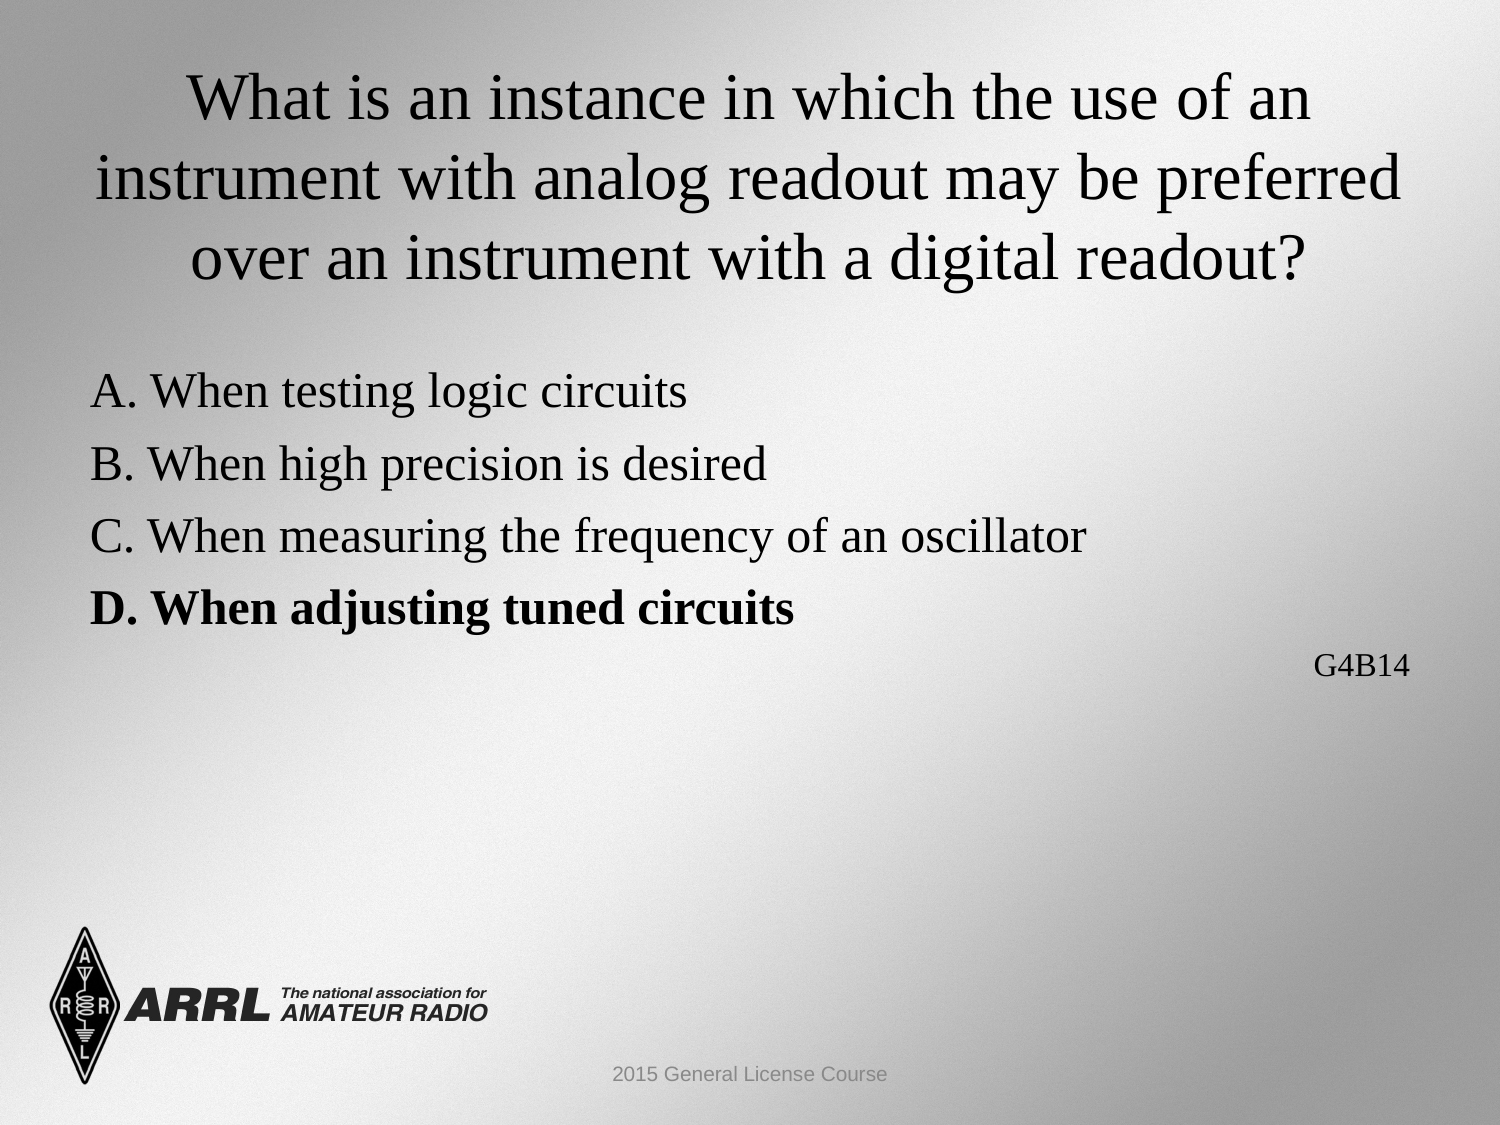

# What is an instance in which the use of an instrument with analog readout may be preferred over an instrument with a digital readout?
A. When testing logic circuits
B. When high precision is desired
C. When measuring the frequency of an oscillator
D. When adjusting tuned circuits
 G4B14
2015 General License Course